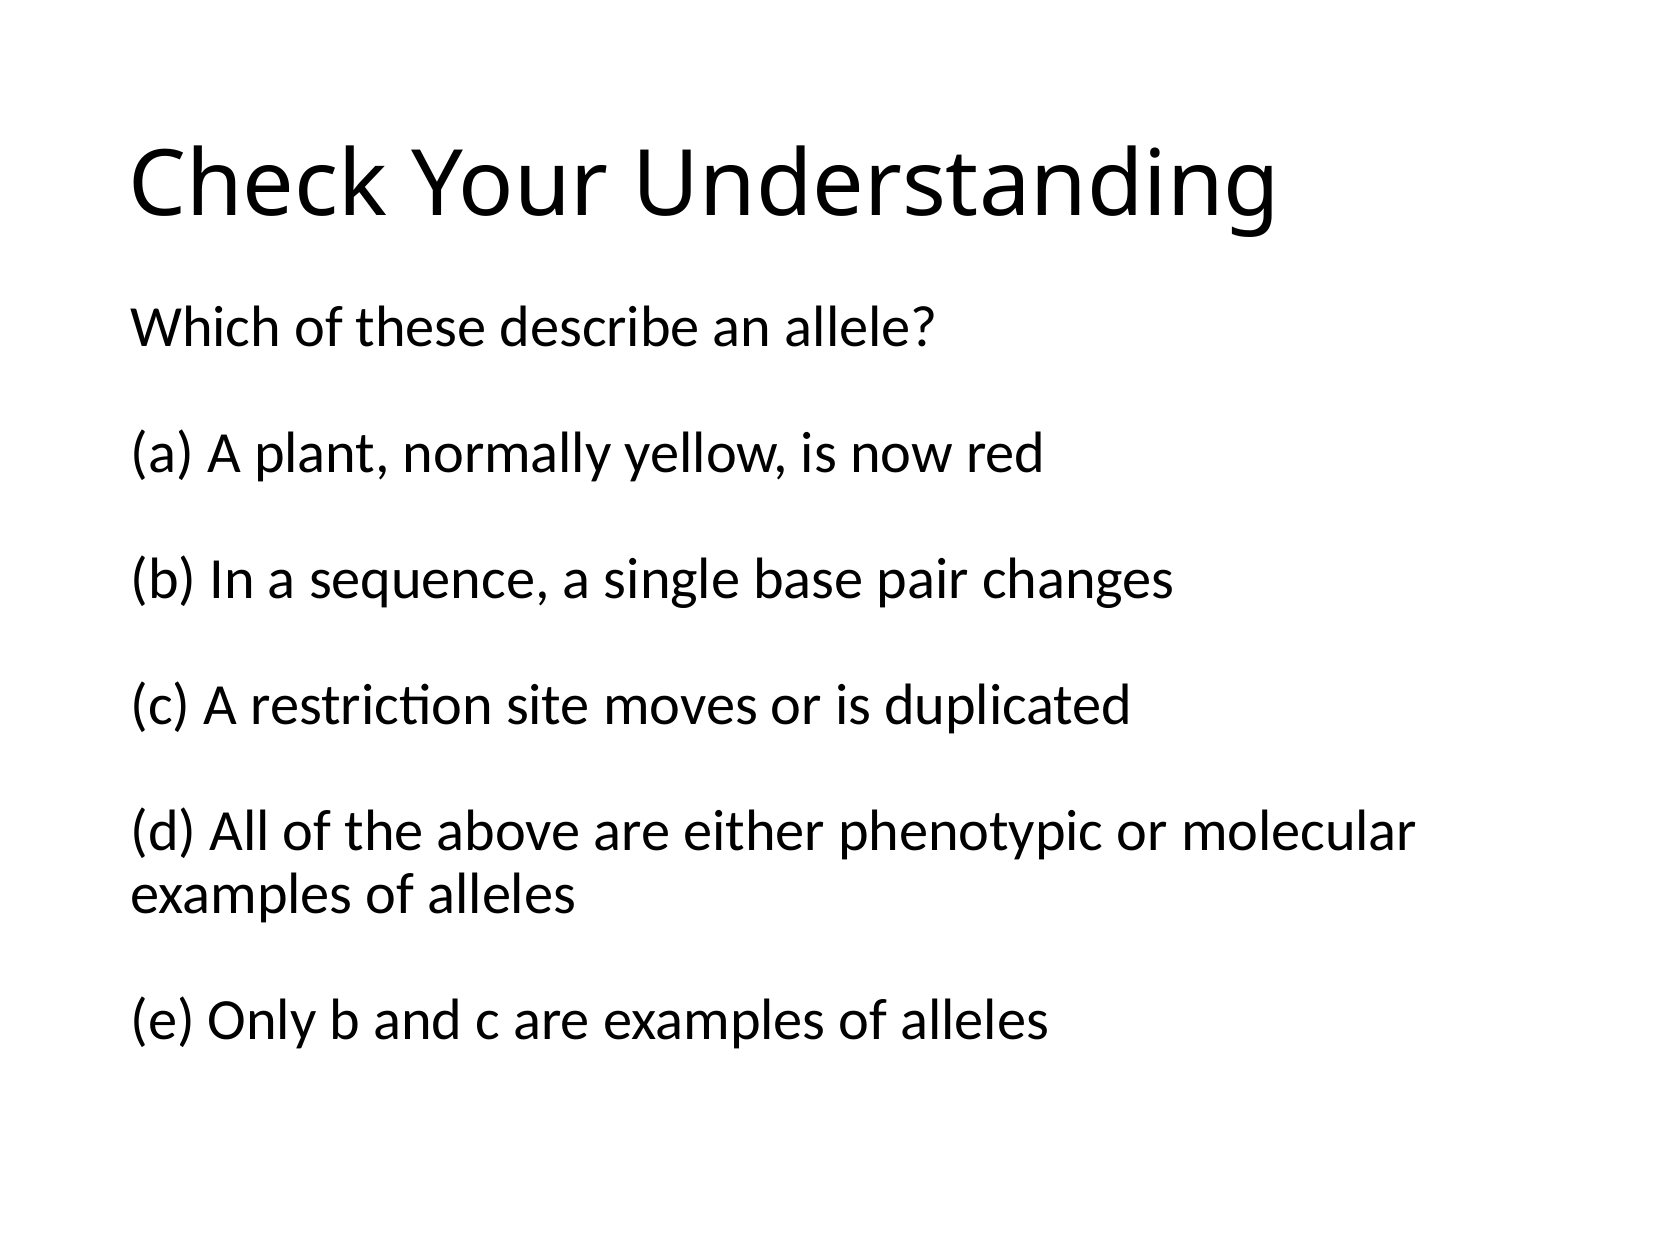

Check Your Understanding
Which of these describe an allele?
(a) A plant, normally yellow, is now red
(b) In a sequence, a single base pair changes
(c) A restriction site moves or is duplicated
(d) All of the above are either phenotypic or molecular examples of alleles
(e) Only b and c are examples of alleles